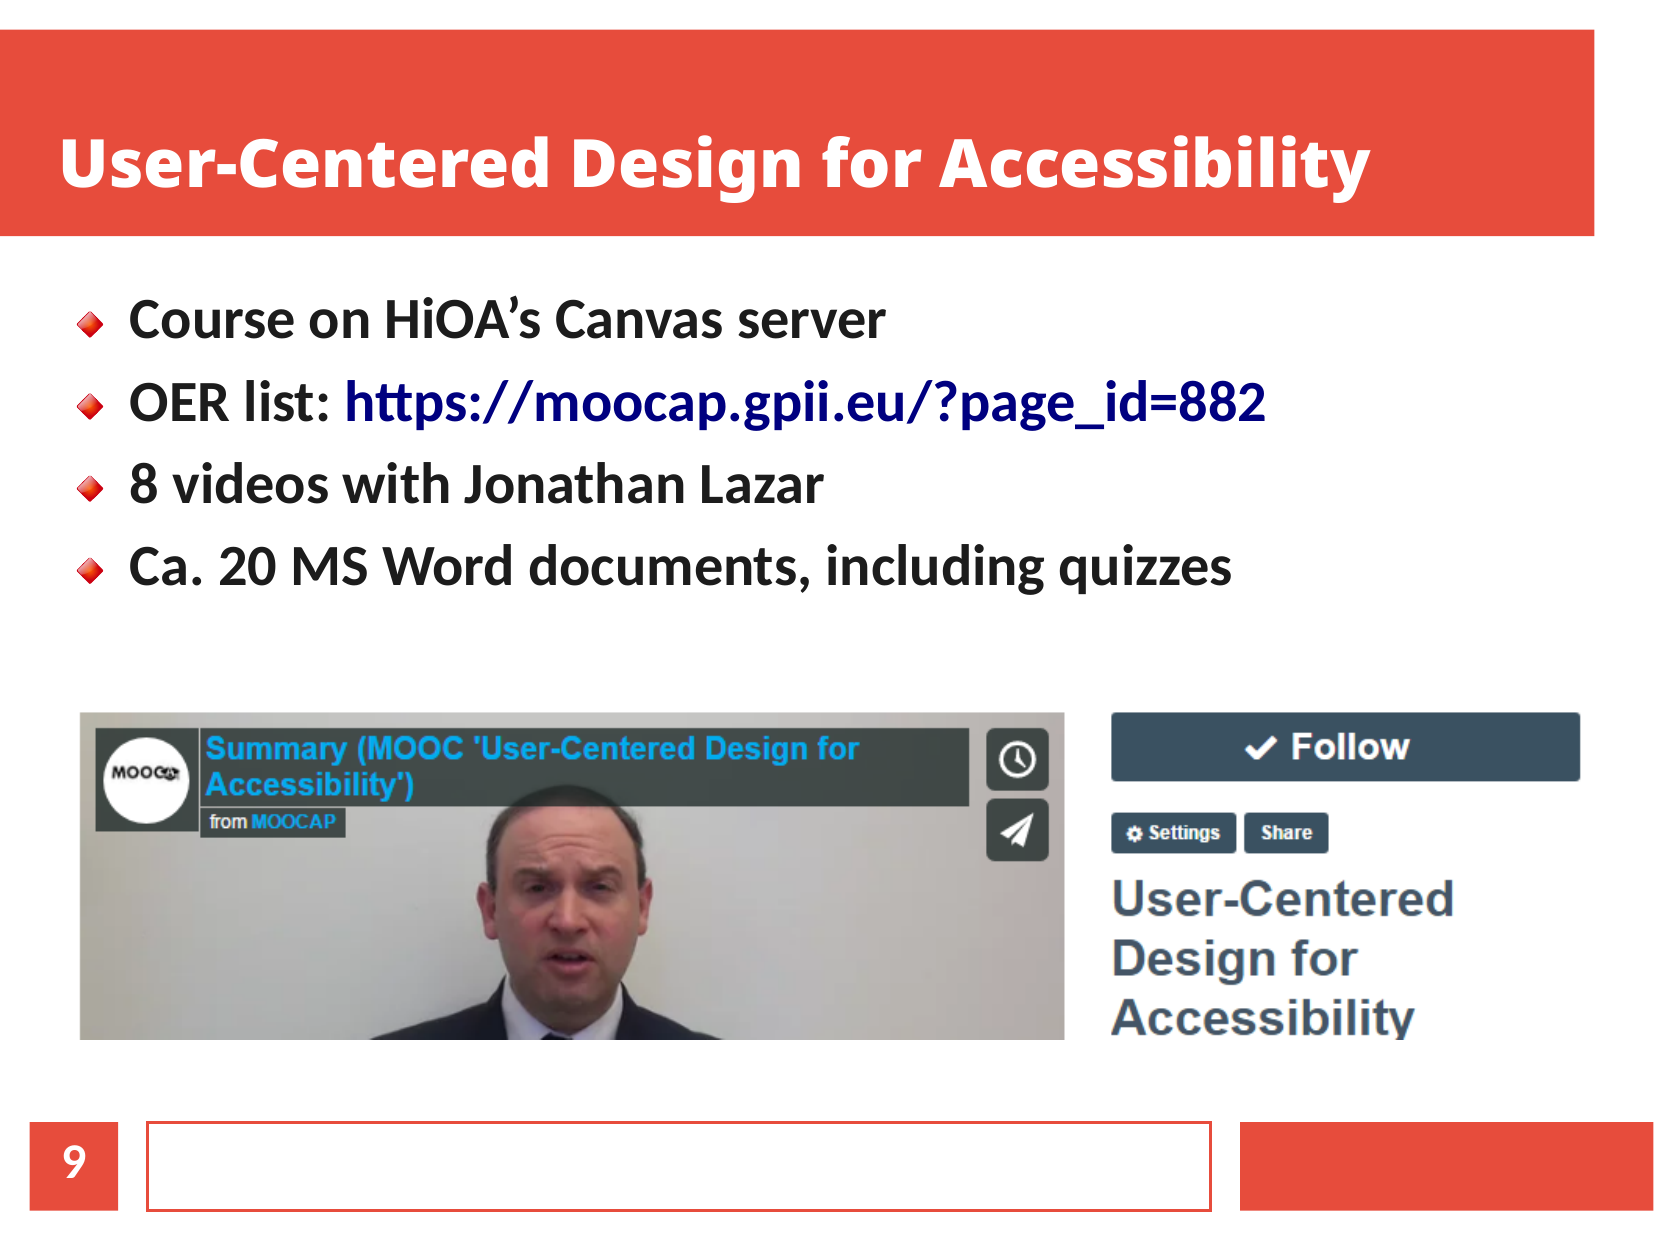

# User-Centered Design for Accessibility
Course on HiOA’s Canvas server
OER list: https://moocap.gpii.eu/?page_id=882
8 videos with Jonathan Lazar
Ca. 20 MS Word documents, including quizzes
9